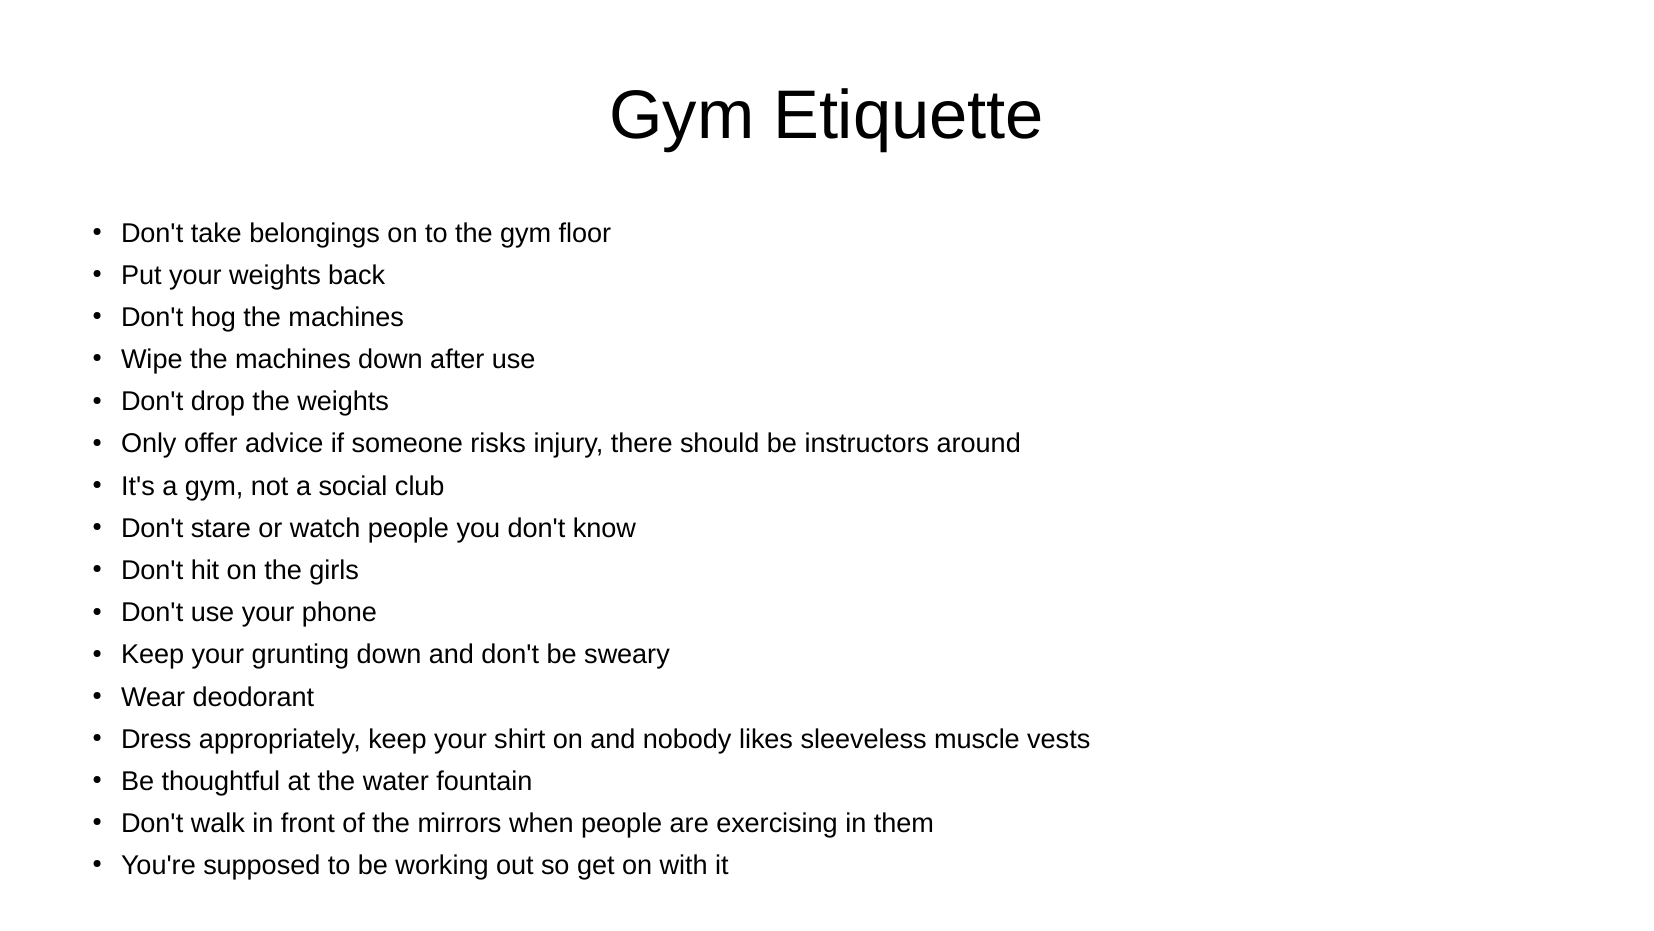

# Gym Etiquette
Don't take belongings on to the gym floor
Put your weights back
Don't hog the machines
Wipe the machines down after use
Don't drop the weights
Only offer advice if someone risks injury, there should be instructors around
It's a gym, not a social club
Don't stare or watch people you don't know
Don't hit on the girls
Don't use your phone
Keep your grunting down and don't be sweary
Wear deodorant
Dress appropriately, keep your shirt on and nobody likes sleeveless muscle vests
Be thoughtful at the water fountain
Don't walk in front of the mirrors when people are exercising in them
You're supposed to be working out so get on with it